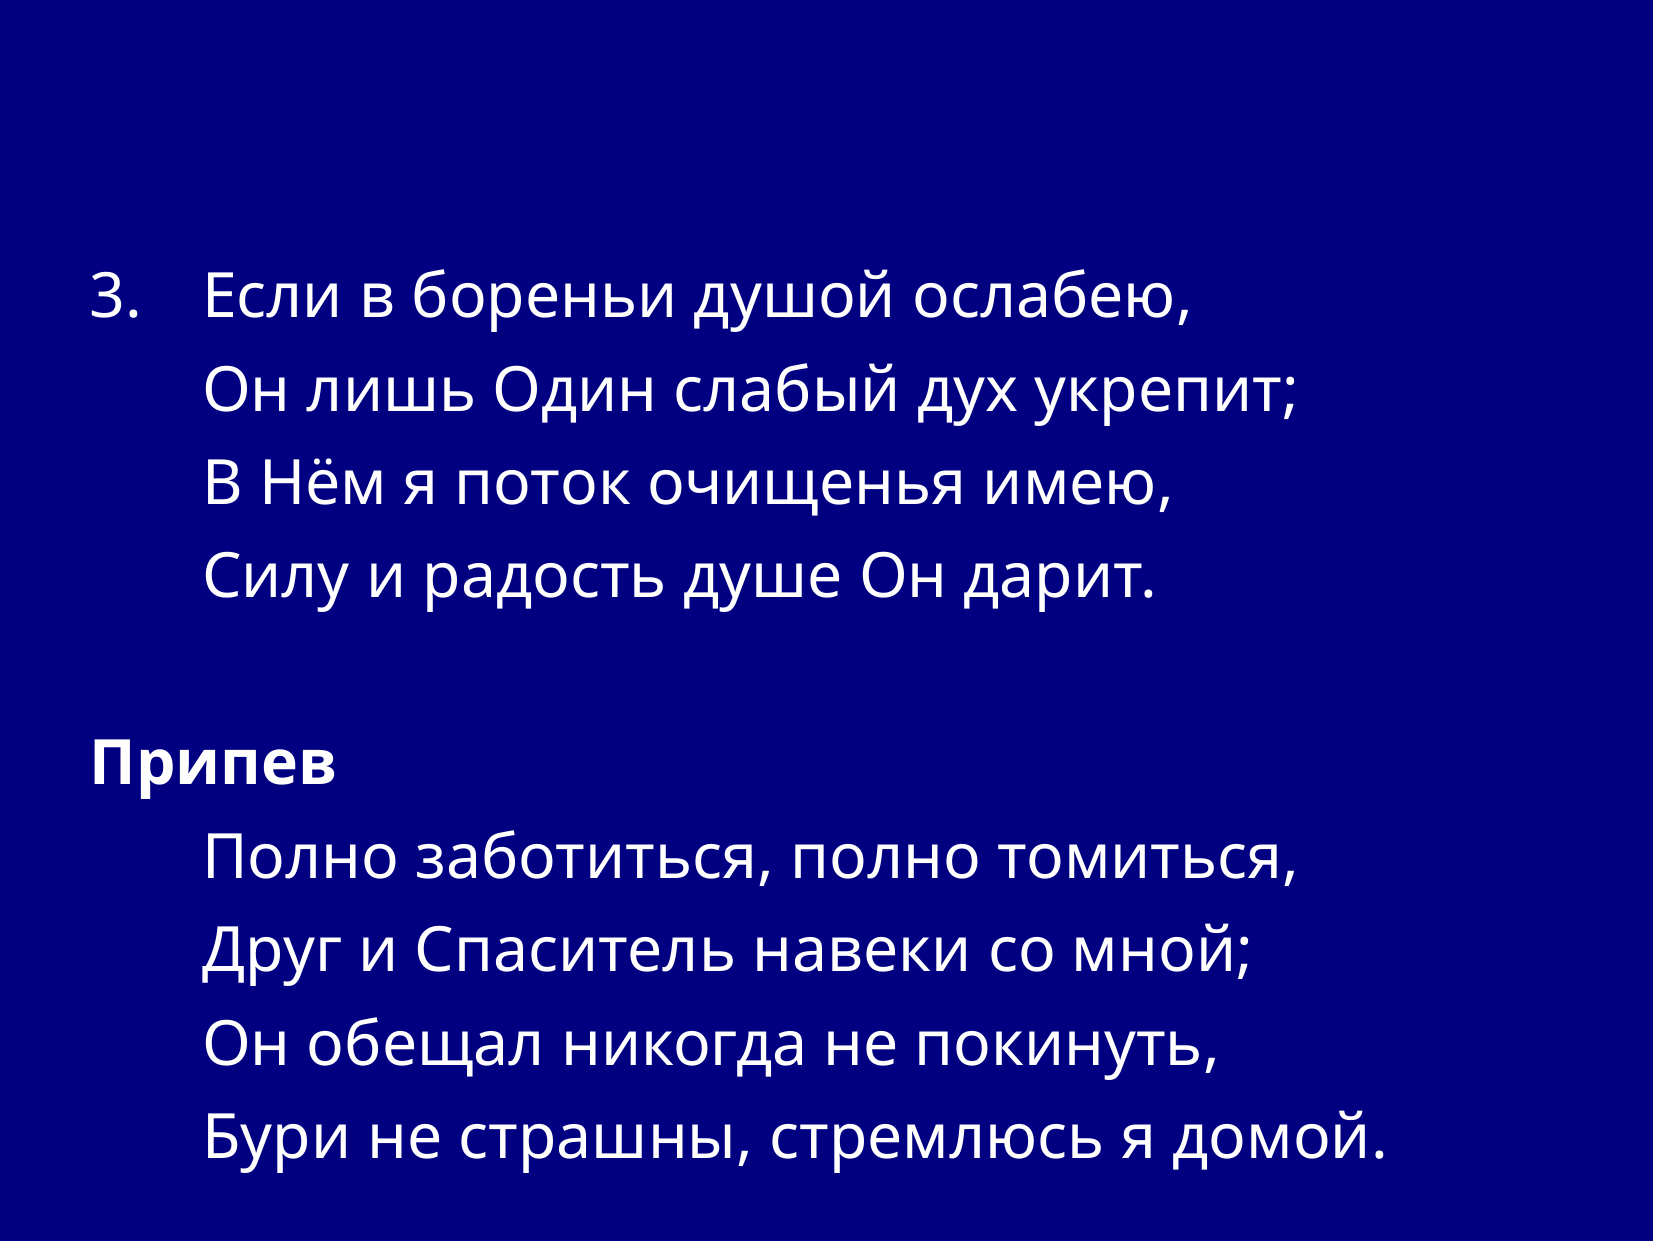

3.	Если в бореньи душой ослабею,
	Он лишь Один слабый дух укрепит;
	В Нём я поток очищенья имею,
	Силу и радость душе Он дарит.
Припев
	Полно заботиться, полно томиться,
	Друг и Спаситель навеки со мной;
	Он обещал никогда не покинуть,
	Бури не страшны, стремлюсь я домой.